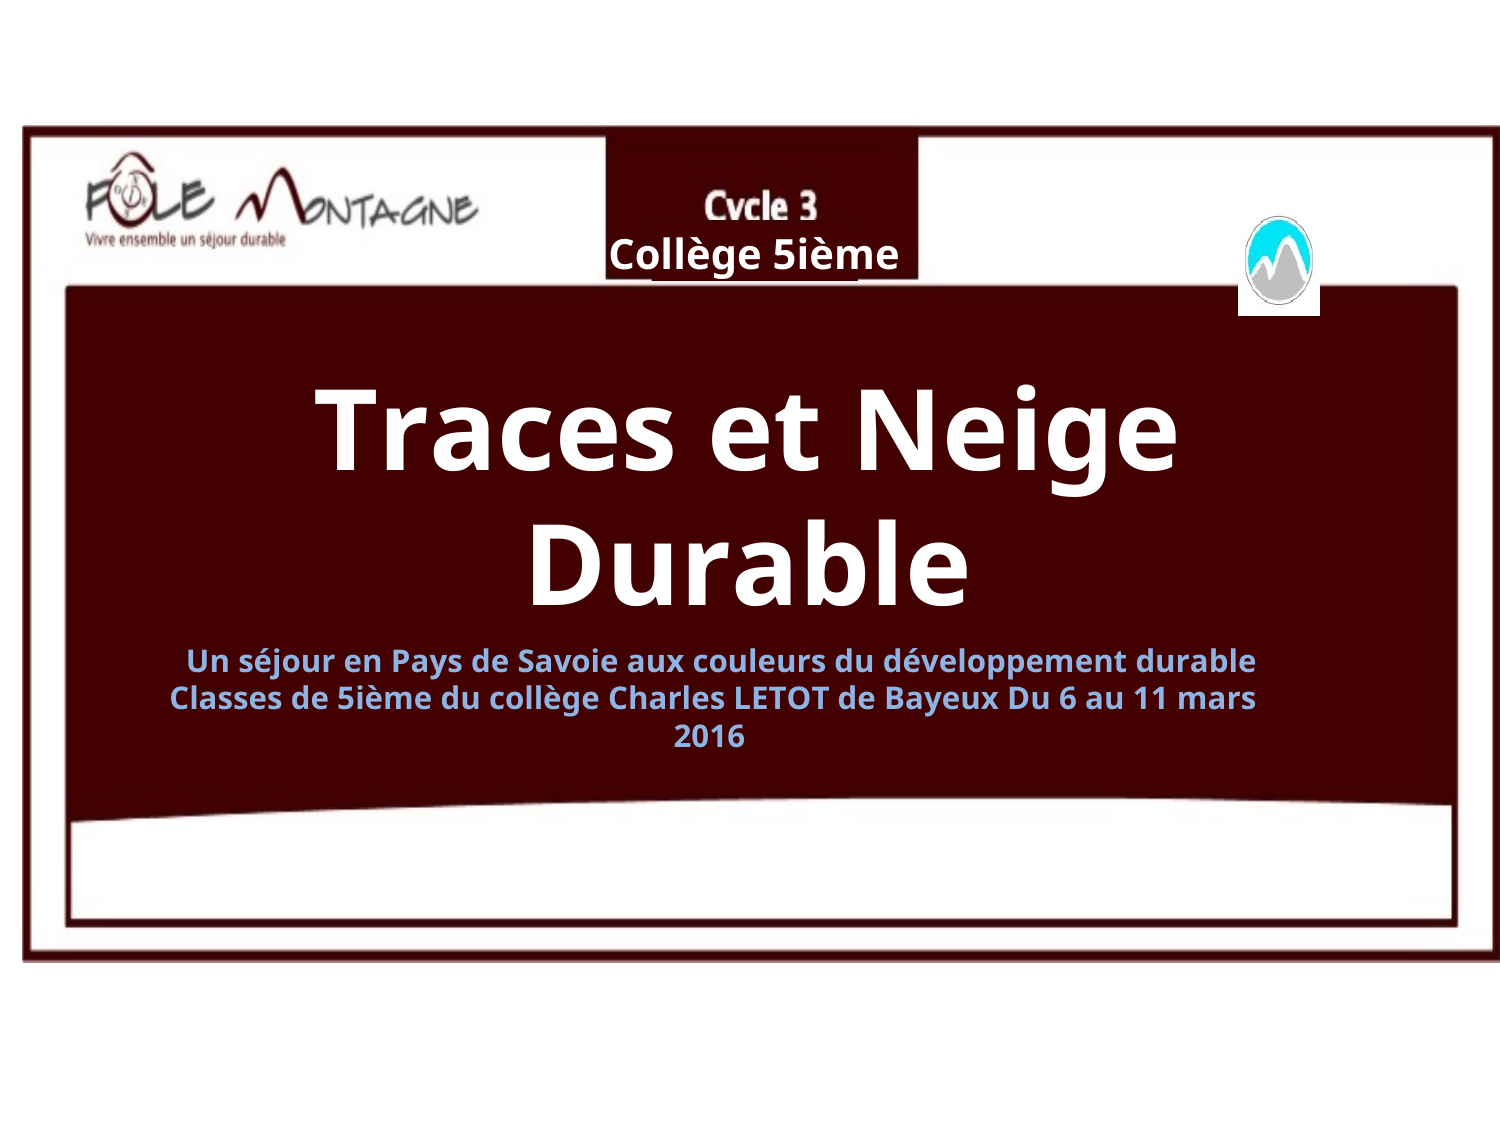

Collège 5ième
Cycle 3
Adoptez la biodiv’attitude!
Traces et Neige Durable
 Un séjour en Pays de Savoie aux couleurs du développement durable
 Classes de 5ième du collège Charles LETOT de Bayeux Du 6 au 11 mars 2016
Votre séjour type sur le thème de la biodiversité